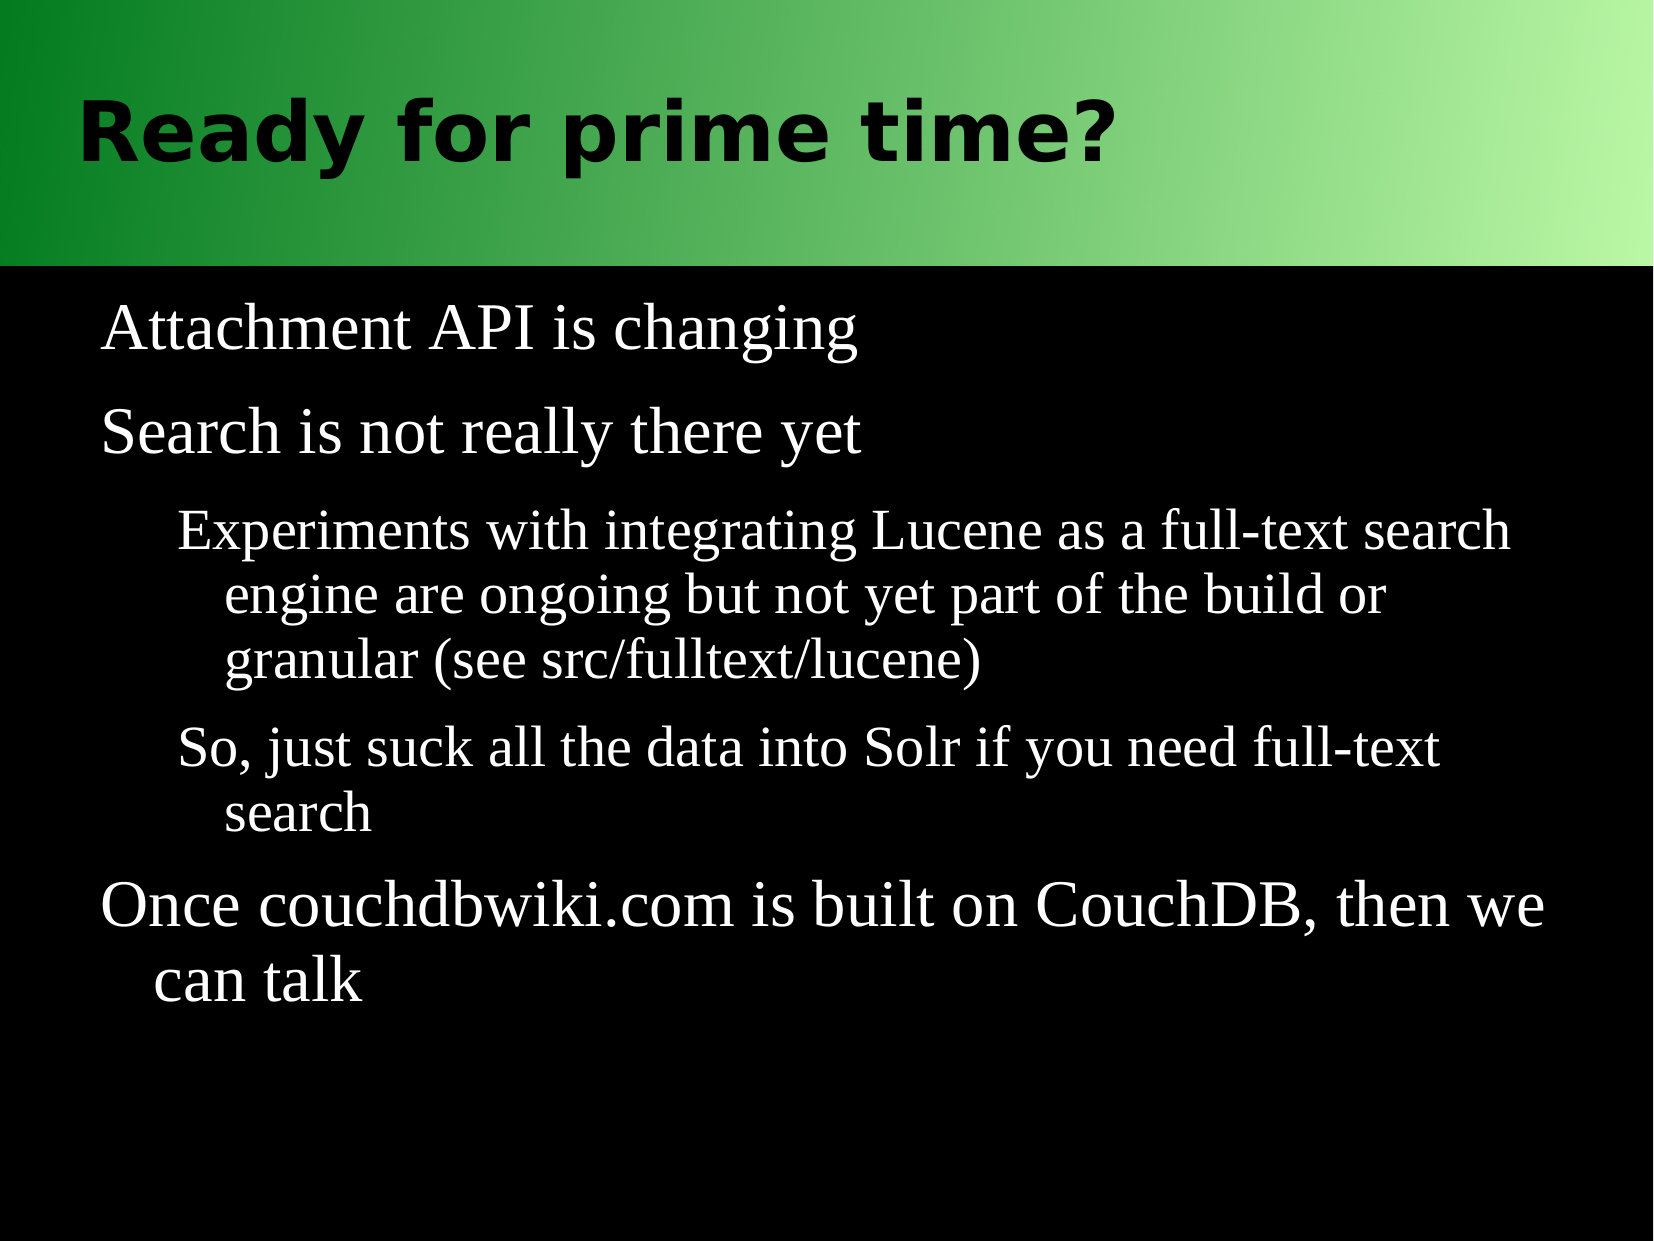

# Ready for prime time?
Attachment API is changing
Search is not really there yet
Experiments with integrating Lucene as a full-text search engine are ongoing but not yet part of the build or granular (see src/fulltext/lucene)
So, just suck all the data into Solr if you need full-text search
Once couchdbwiki.com is built on CouchDB, then we can talk